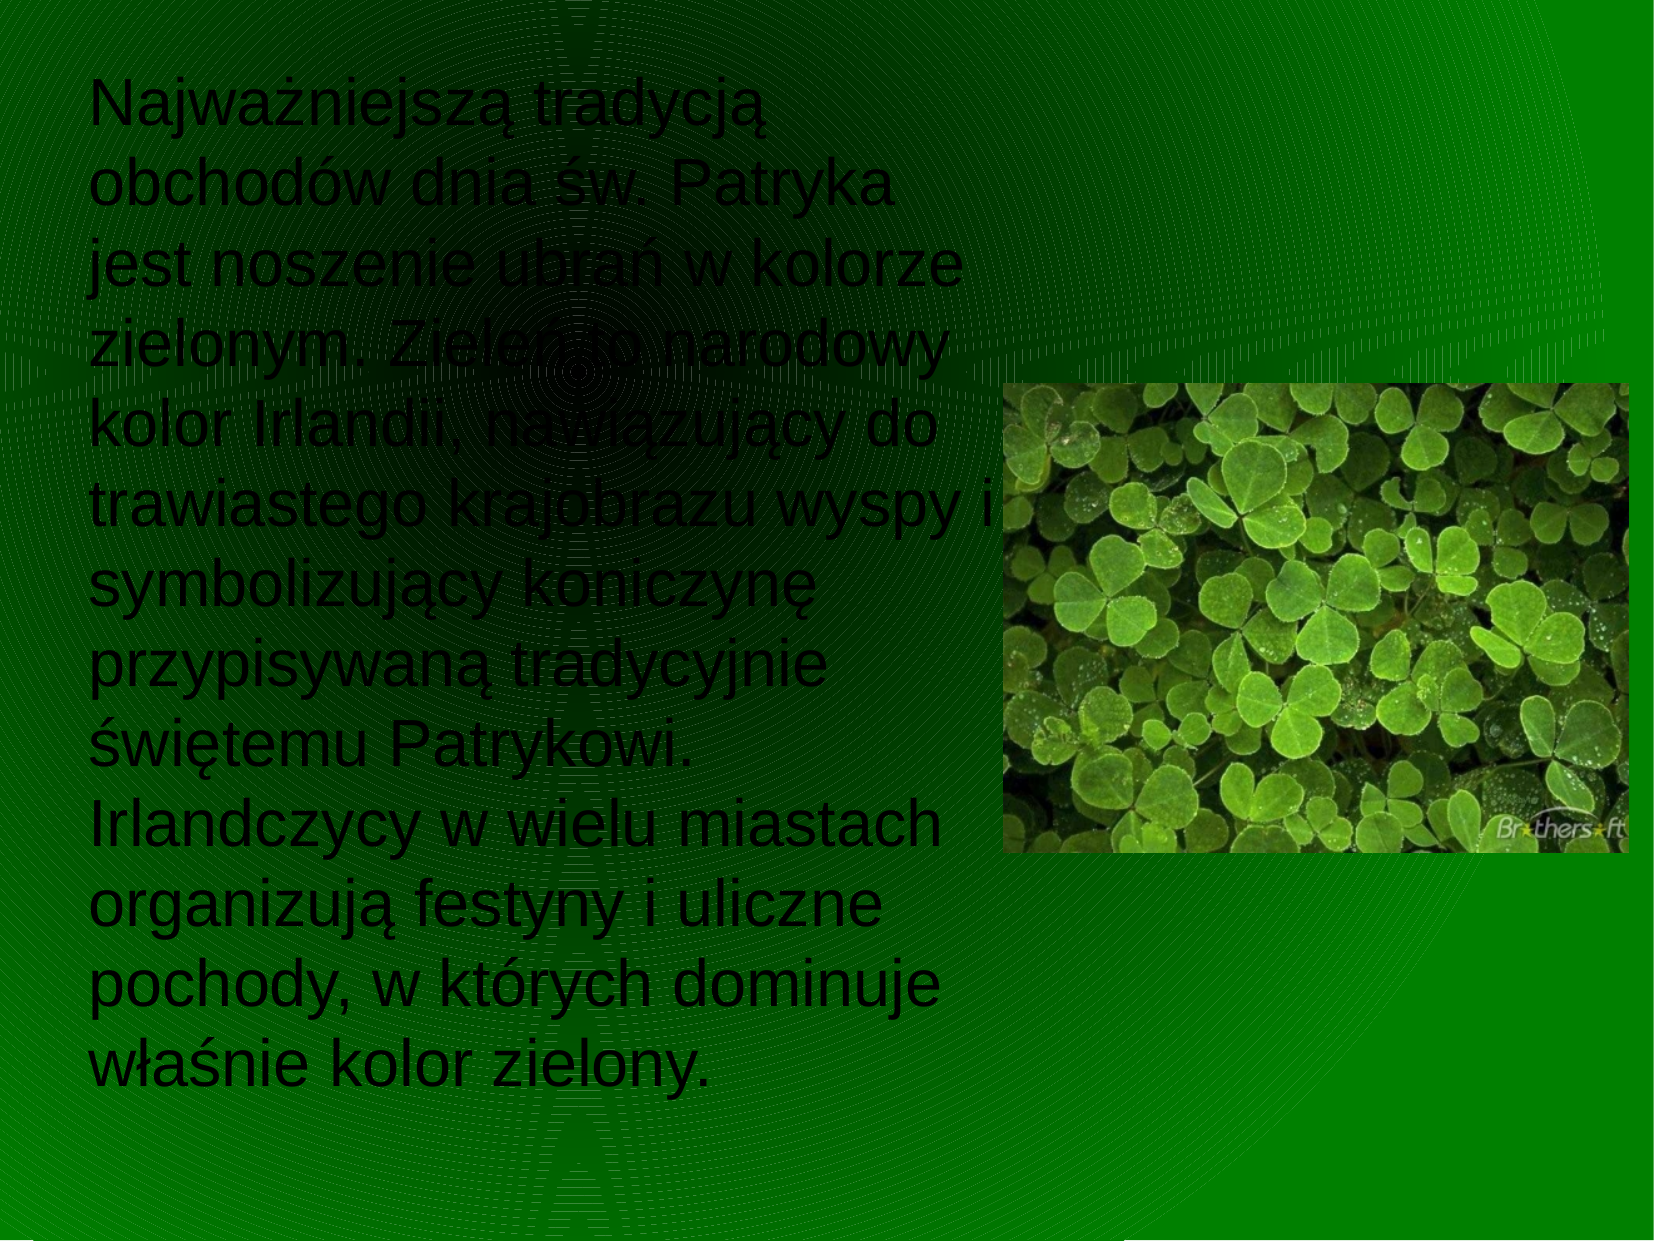

# Najważniejszą tradycją obchodów dnia św. Patryka jest noszenie ubrań w kolorze zielonym. Zieleń to narodowy kolor Irlandii, nawiązujący do trawiastego krajobrazu wyspy i symbolizujący koniczynę przypisywaną tradycyjnie świętemu Patrykowi. Irlandczycy w wielu miastach organizują festyny i uliczne pochody, w których dominuje właśnie kolor zielony.